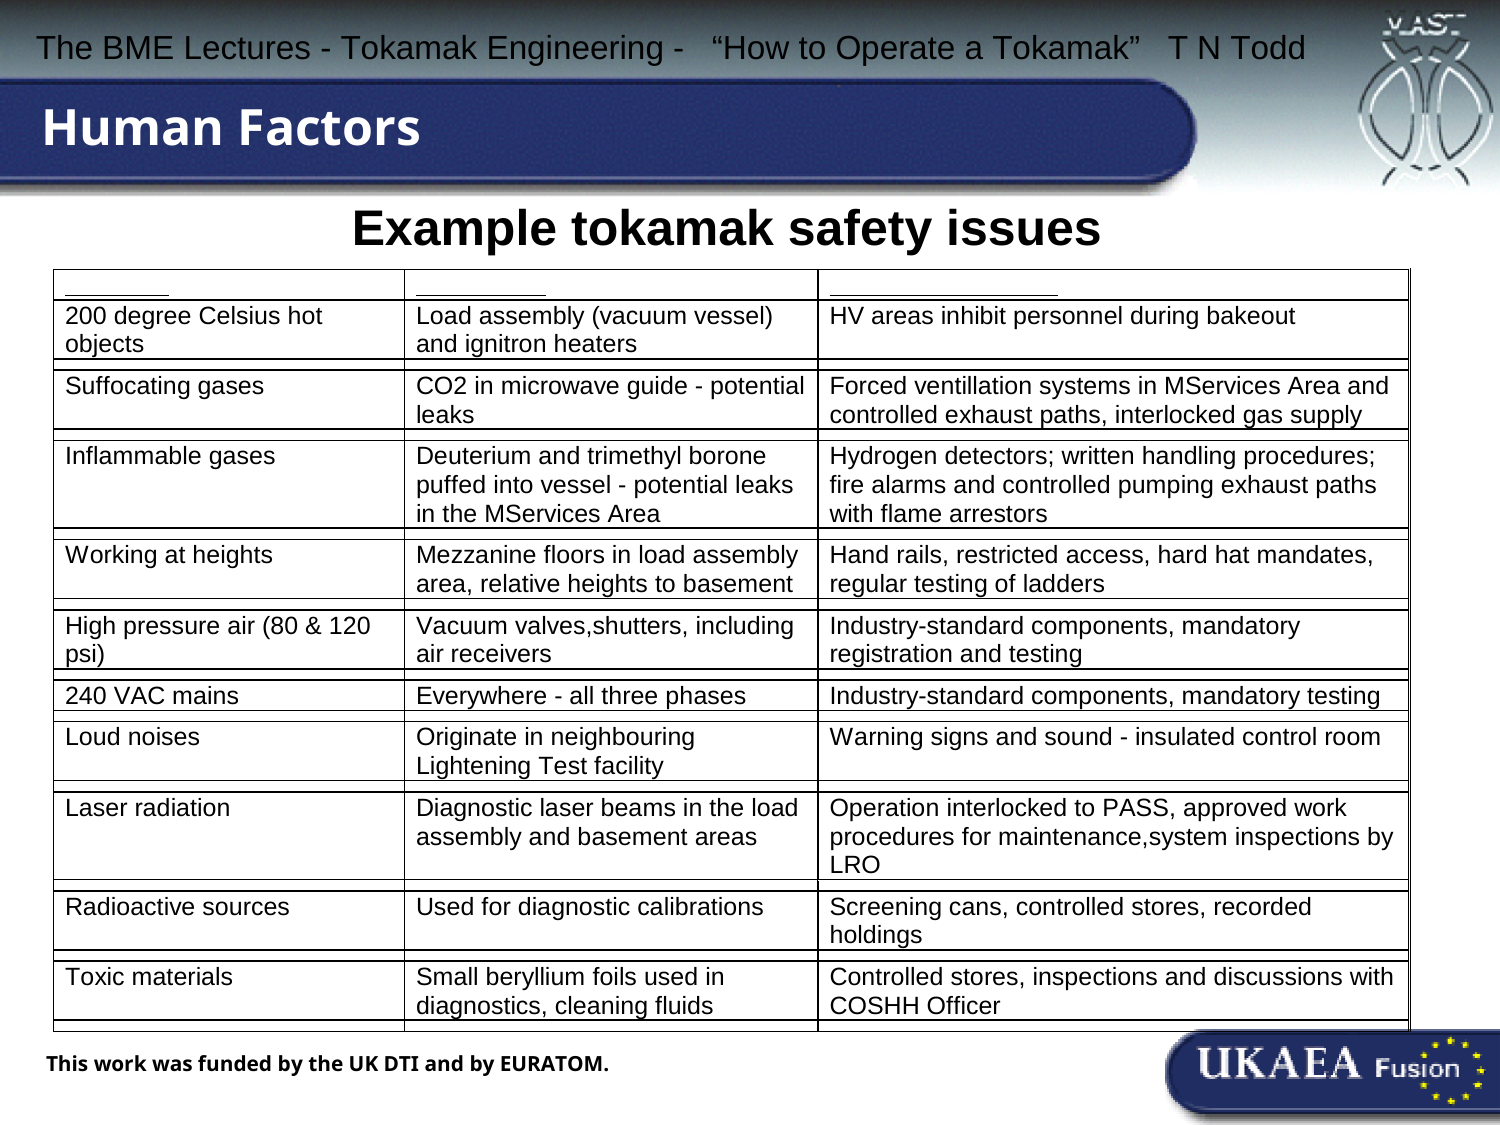

Human Factors
The BME Lectures - Tokamak Engineering - “How to Operate a Tokamak” T N Todd
Example tokamak safety issues
This work was funded by the UK DTI and by EURATOM.